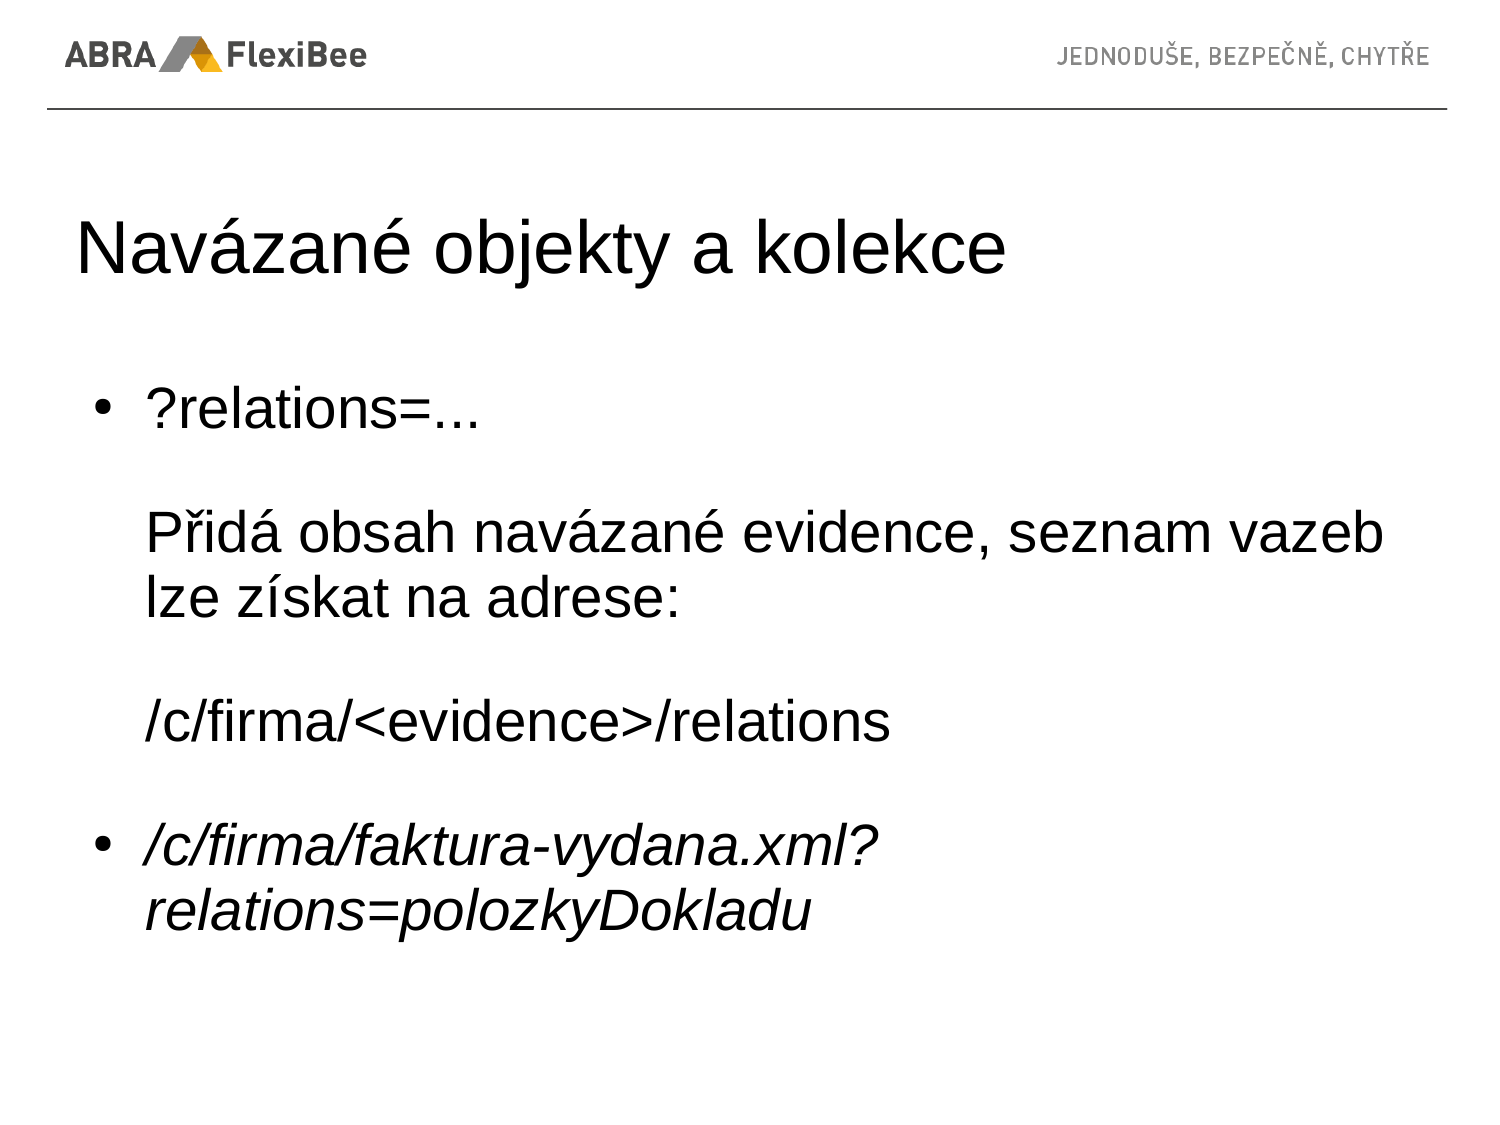

# Navázané objekty a kolekce
?relations=...
Přidá obsah navázané evidence, seznam vazeb lze získat na adrese:
/c/firma/<evidence>/relations
/c/firma/faktura-vydana.xml?relations=polozkyDokladu